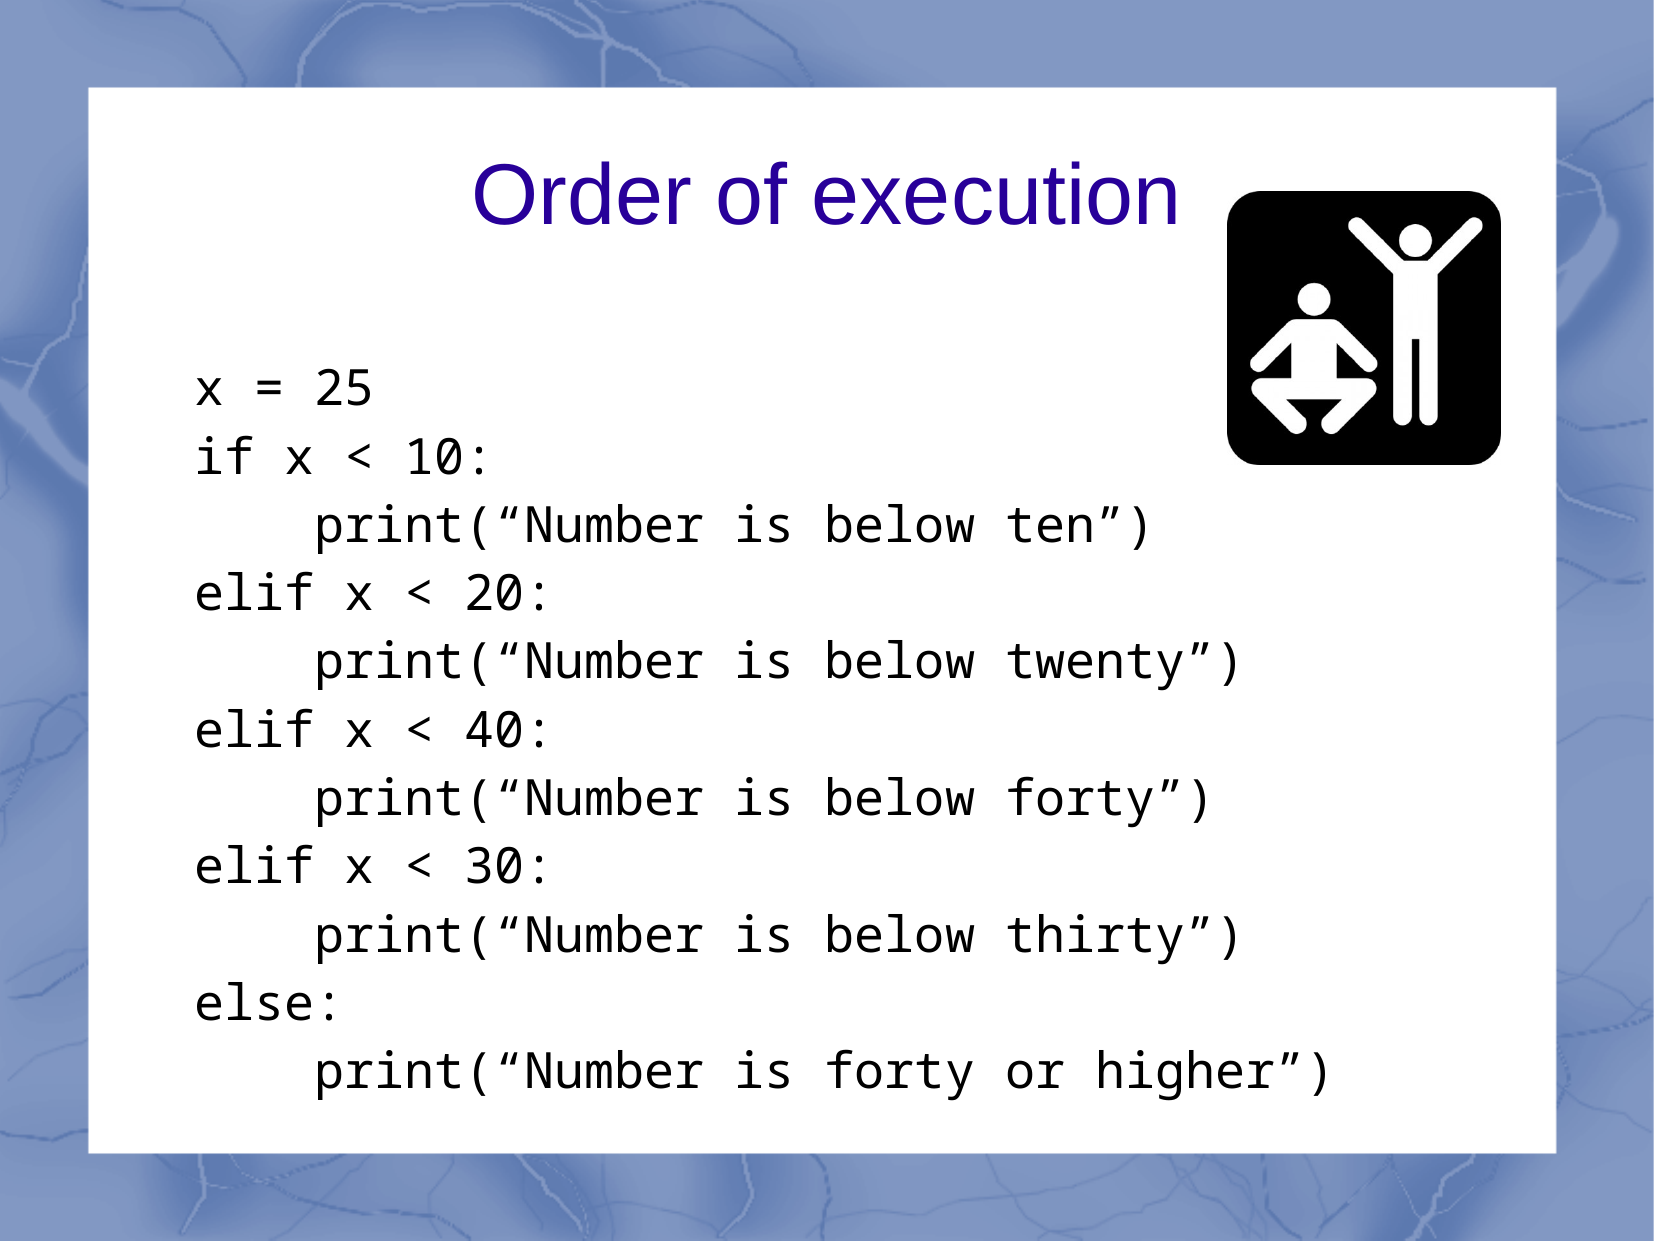

# Order of execution
x = 25
if x < 10:
 print(“Number is below ten”)
elif x < 20:
 print(“Number is below twenty”)
elif x < 40:
 print(“Number is below forty”)
elif x < 30:
 print(“Number is below thirty”)
else:
 print(“Number is forty or higher”)